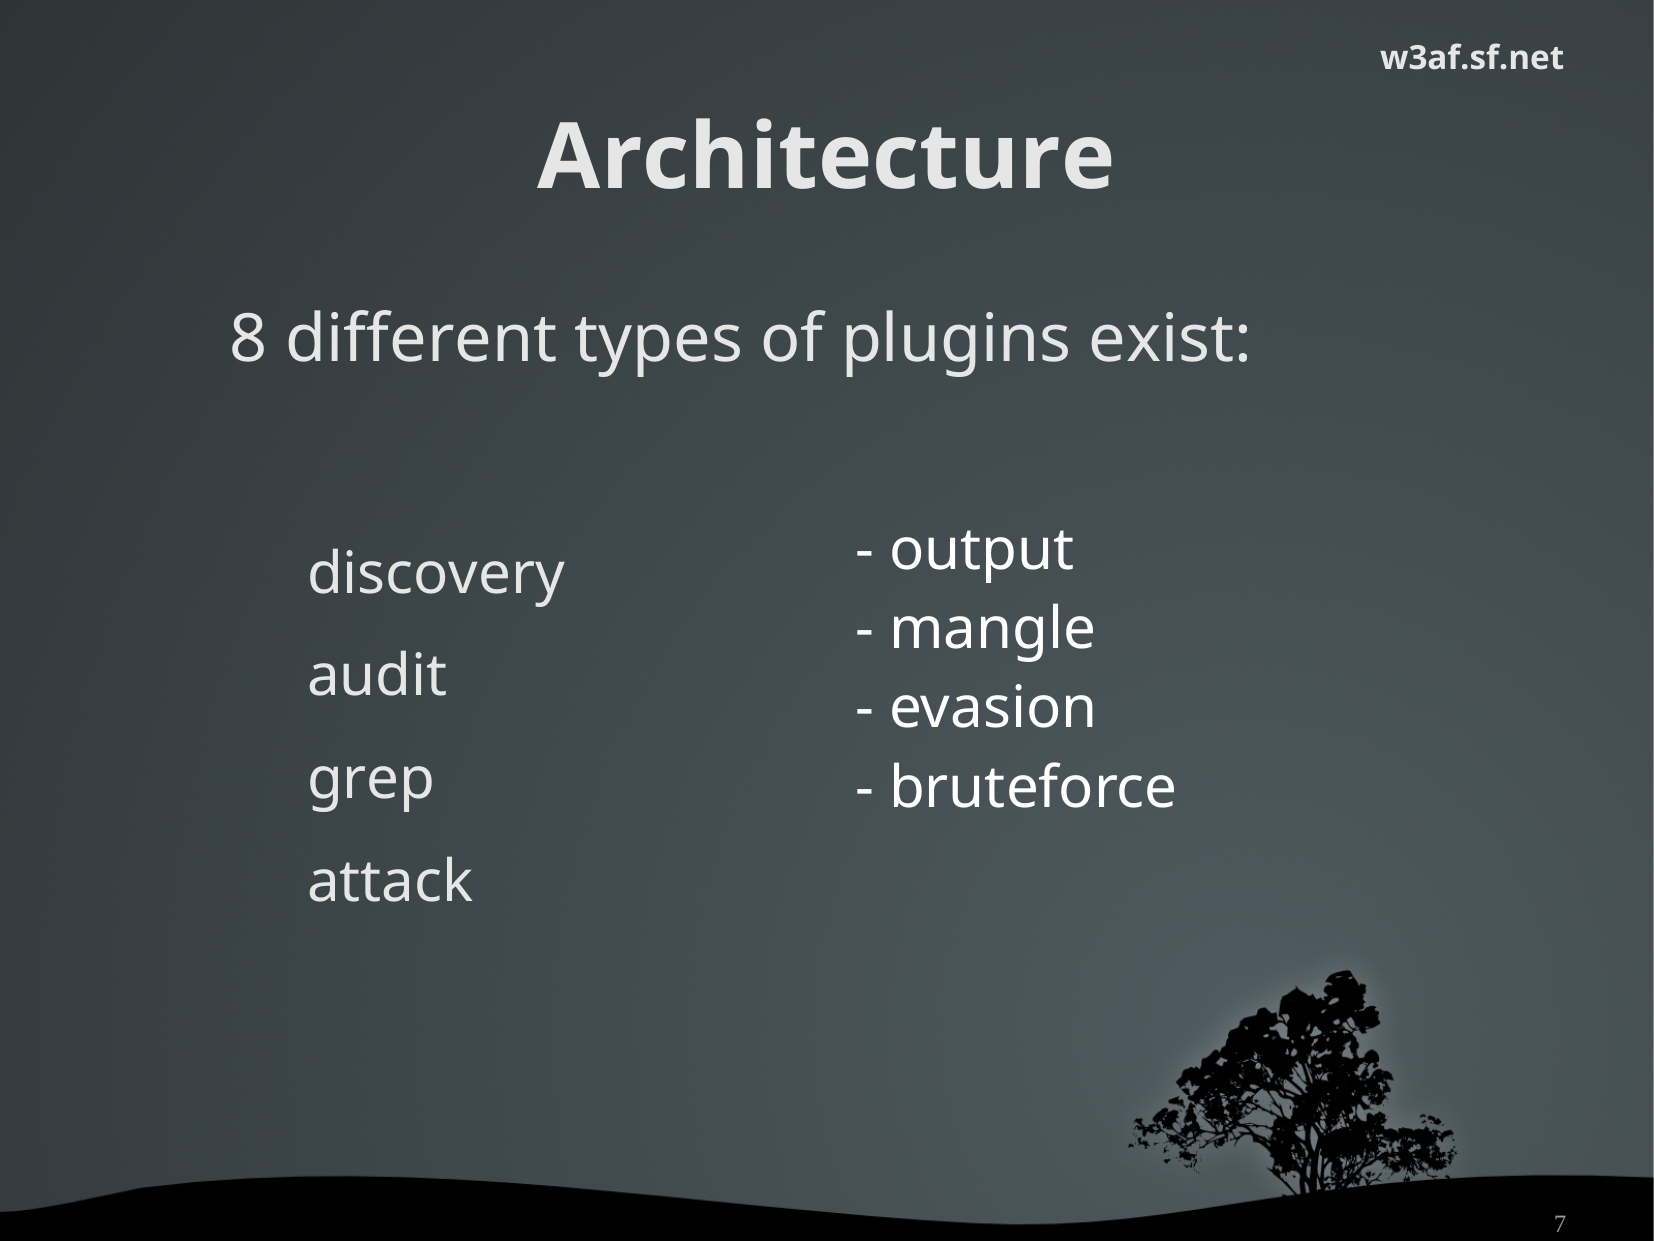

w3af.sf.net
# Architecture
 8 different types of plugins exist:
discovery
audit
grep
attack
- output
- mangle
- evasion
- bruteforce
7